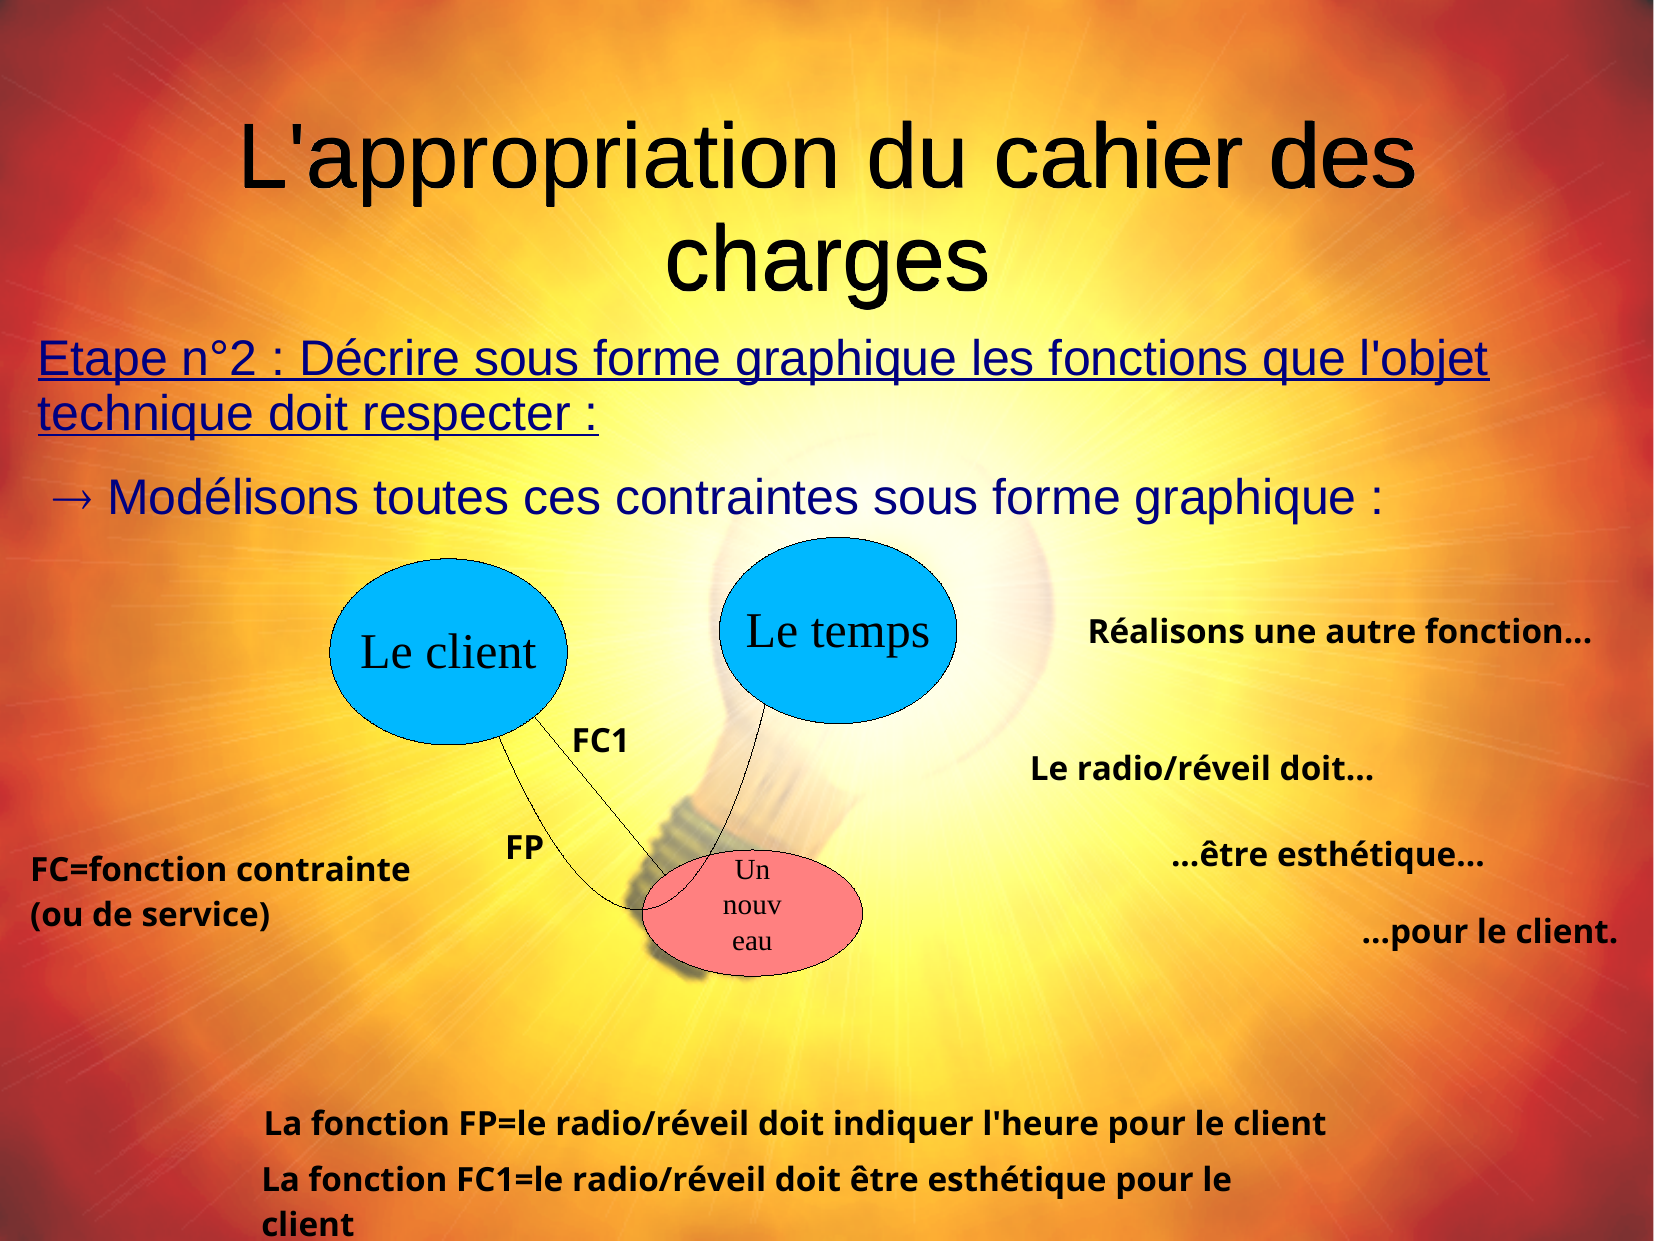

# L'appropriation du cahier des charges
Etape n°2 : Décrire sous forme graphique les fonctions que l'objet technique doit respecter :
 Modélisons toutes ces contraintes sous forme graphique :
Le temps
Le client
Réalisons une autre fonction...
FC1
Le radio/réveil doit...
FP
...être esthétique...
FC=fonction contrainte (ou de service)
Un nouveau radio/réveil
...pour le client.
La fonction FP=le radio/réveil doit indiquer l'heure pour le client
La fonction FC1=le radio/réveil doit être esthétique pour le client